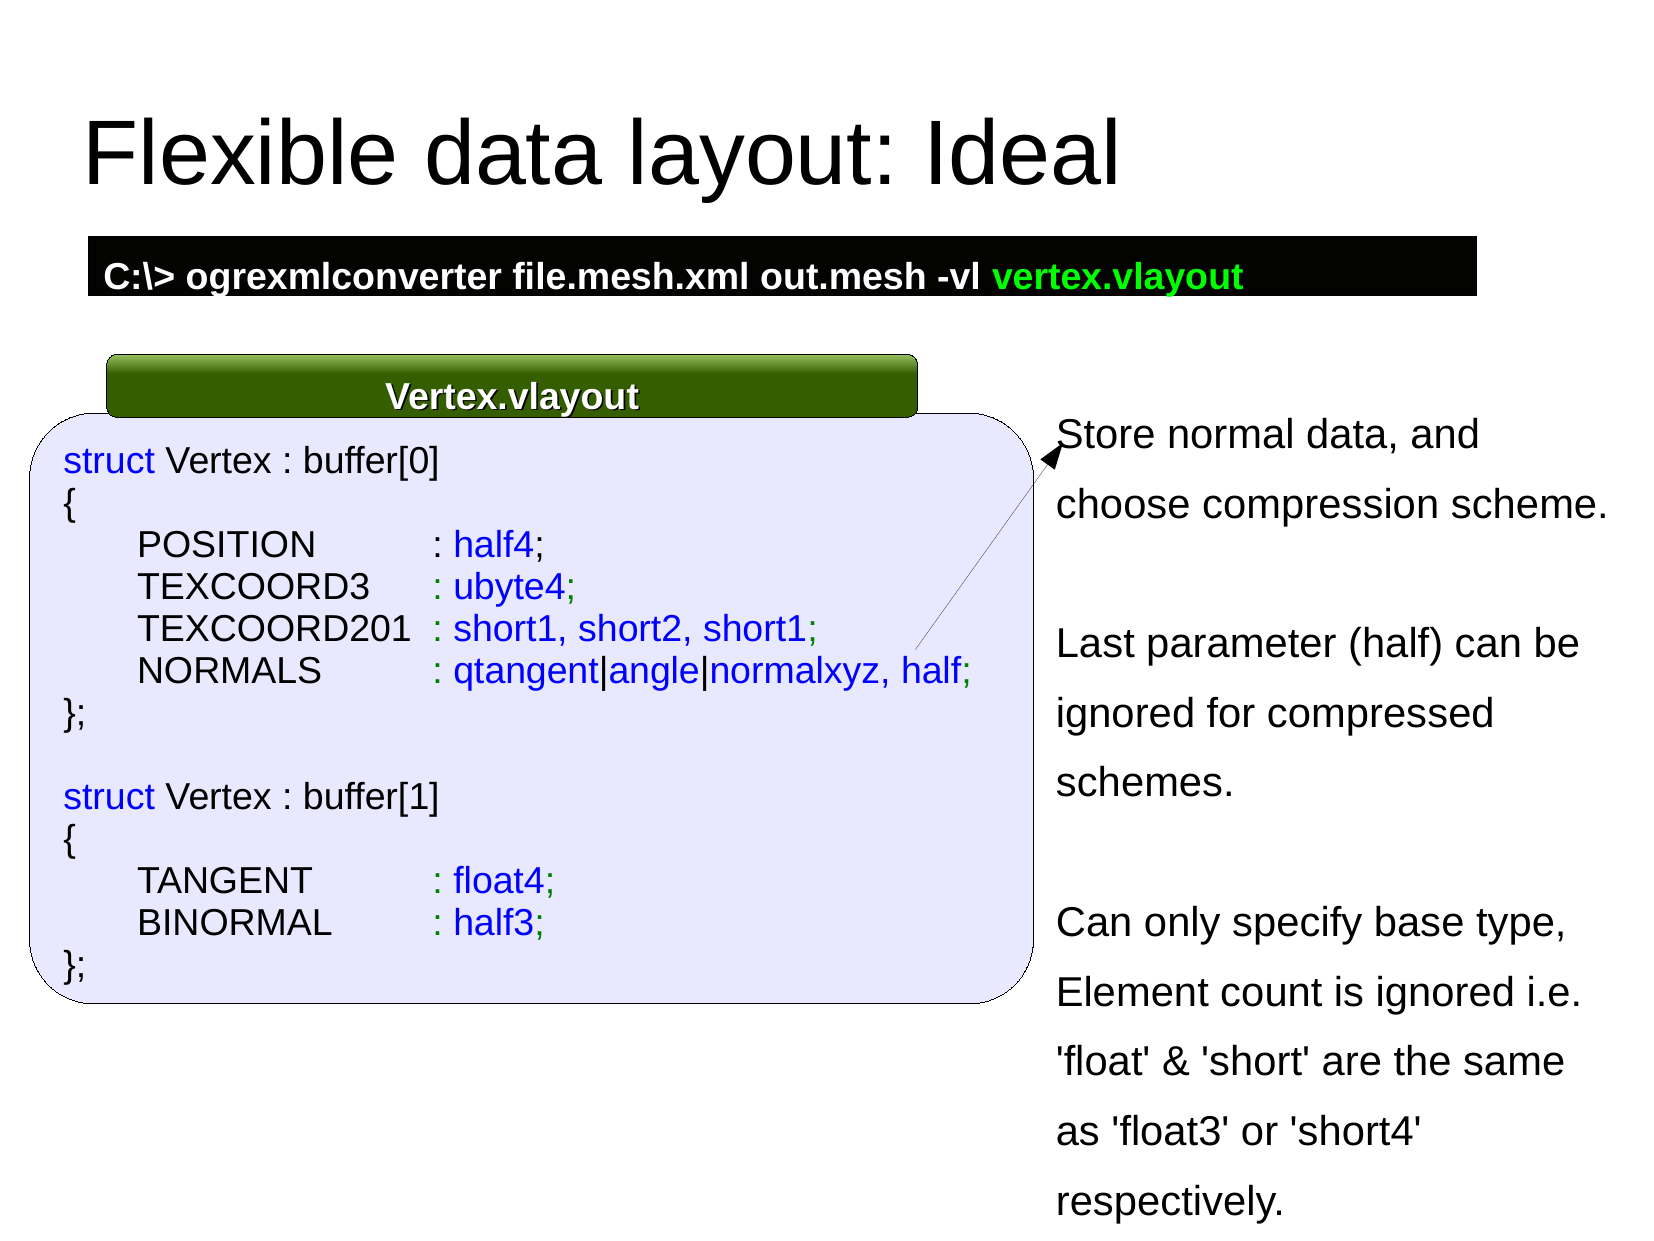

# Flexible data layout: Ideal
C:\> ogrexmlconverter file.mesh.xml out.mesh -vl vertex.vlayout
Vertex.vlayout
struct Vertex : buffer[0]
{
	POSITION		: half4;
	TEXCOORD3	: ubyte4;
	TEXCOORD201	: short1, short2, short1;
	NORMALS 		: qtangent|angle|normalxyz, half;
};
struct Vertex : buffer[1]
{
	TANGENT		: float4;
	BINORMAL		: half3;
};
Store normal data, and choose compression scheme.
Last parameter (half) can be ignored for compressed schemes.
Can only specify base type, Element count is ignored i.e. 'float' & 'short' are the same as 'float3' or 'short4' respectively.